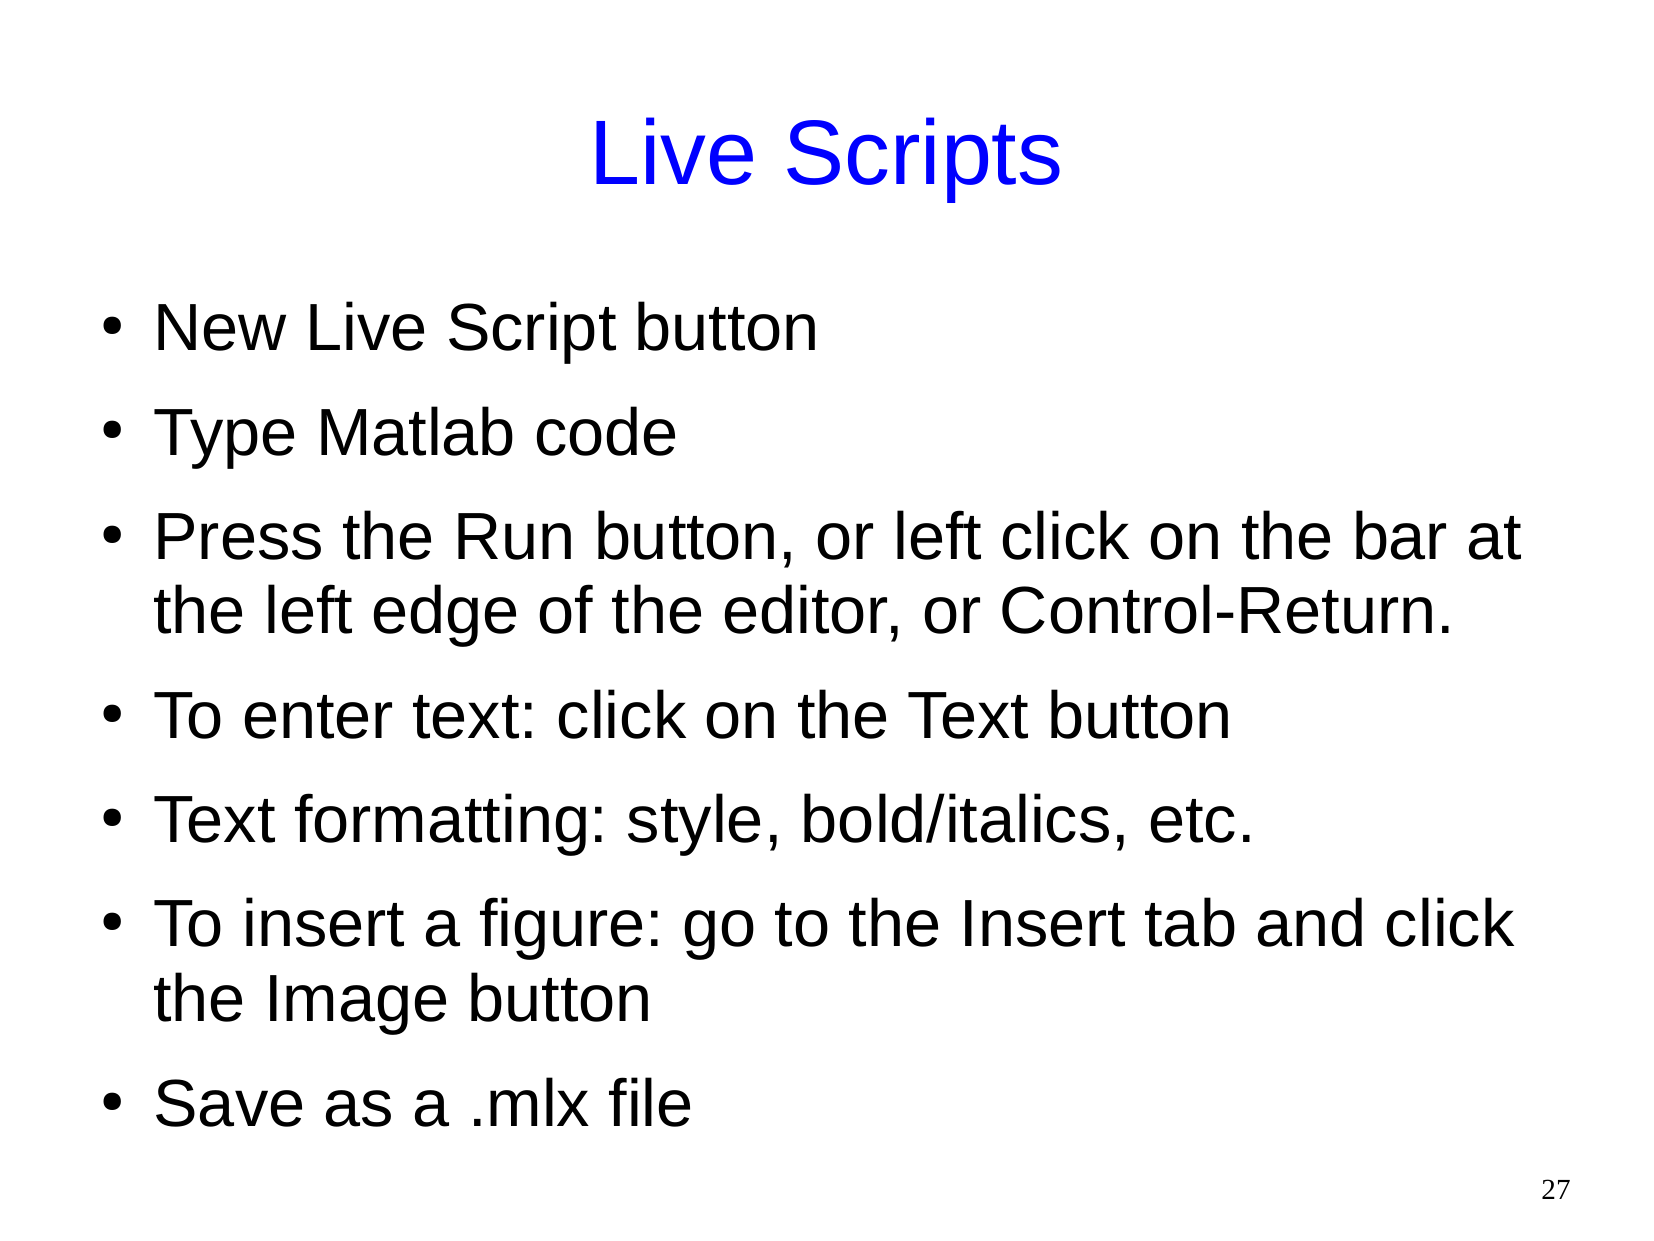

# Live Scripts
New Live Script button
Type Matlab code
Press the Run button, or left click on the bar at the left edge of the editor, or Control-Return.
To enter text: click on the Text button
Text formatting: style, bold/italics, etc.
To insert a figure: go to the Insert tab and click the Image button
Save as a .mlx file
27